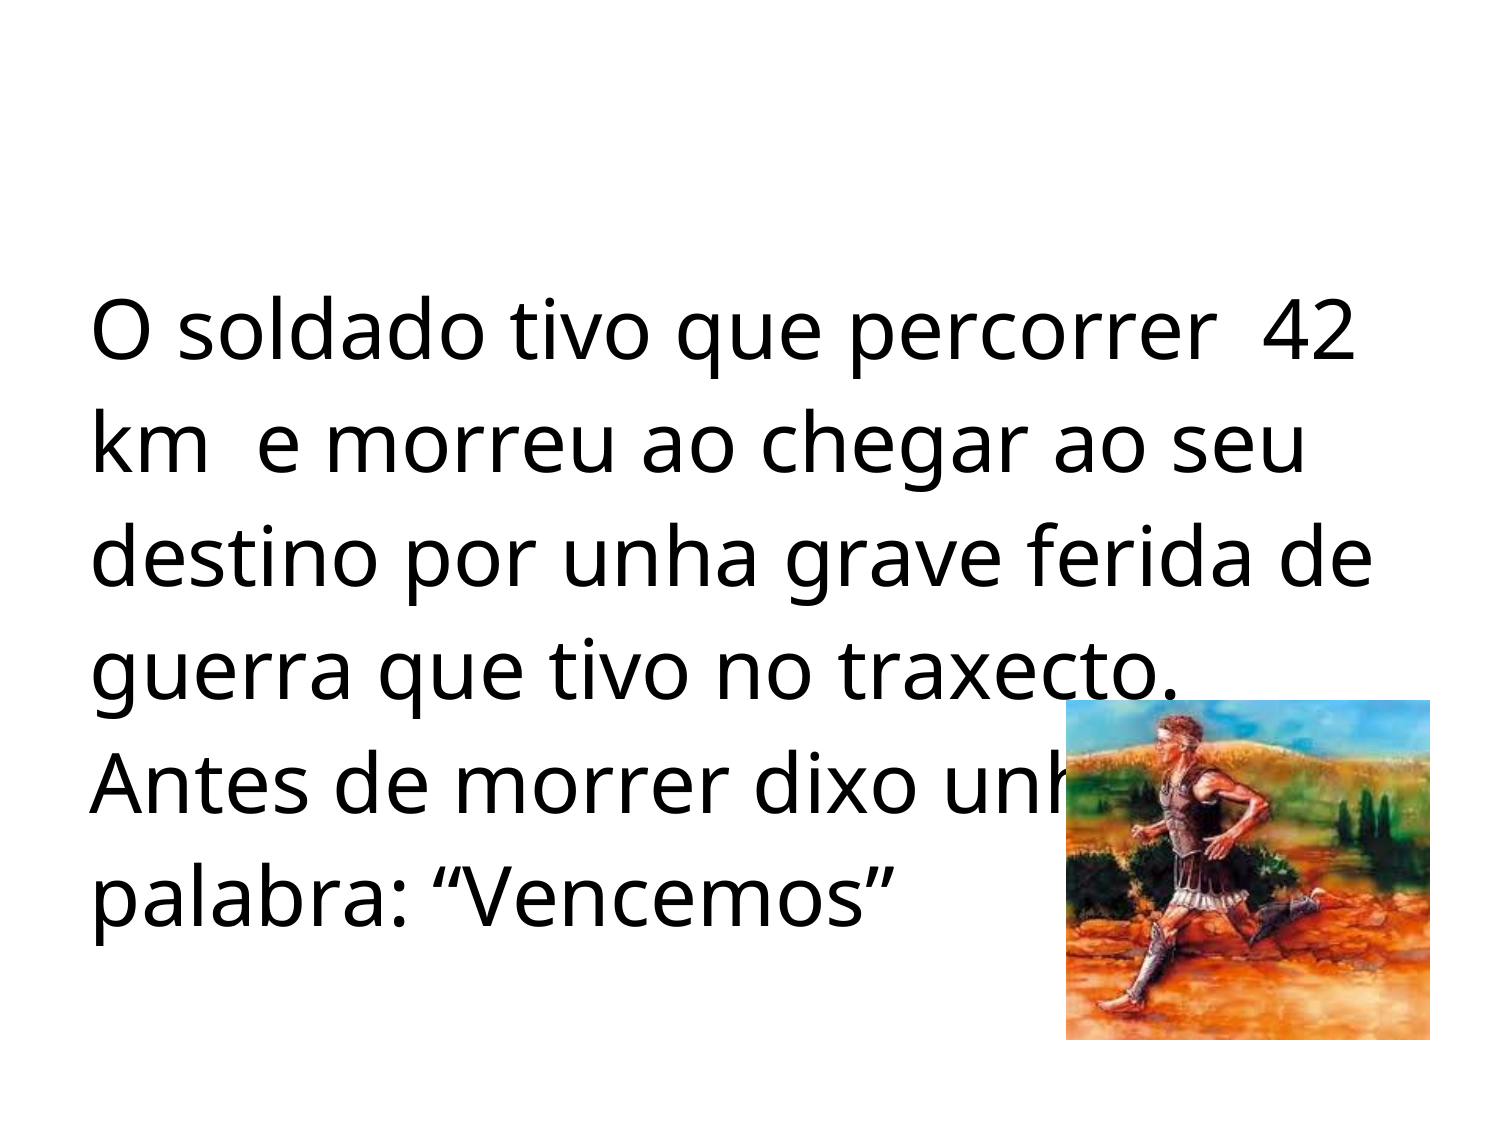

#
O soldado tivo que percorrer 42 km e morreu ao chegar ao seu destino por unha grave ferida de guerra que tivo no traxecto. Antes de morrer dixo unha soa palabra: “Vencemos”